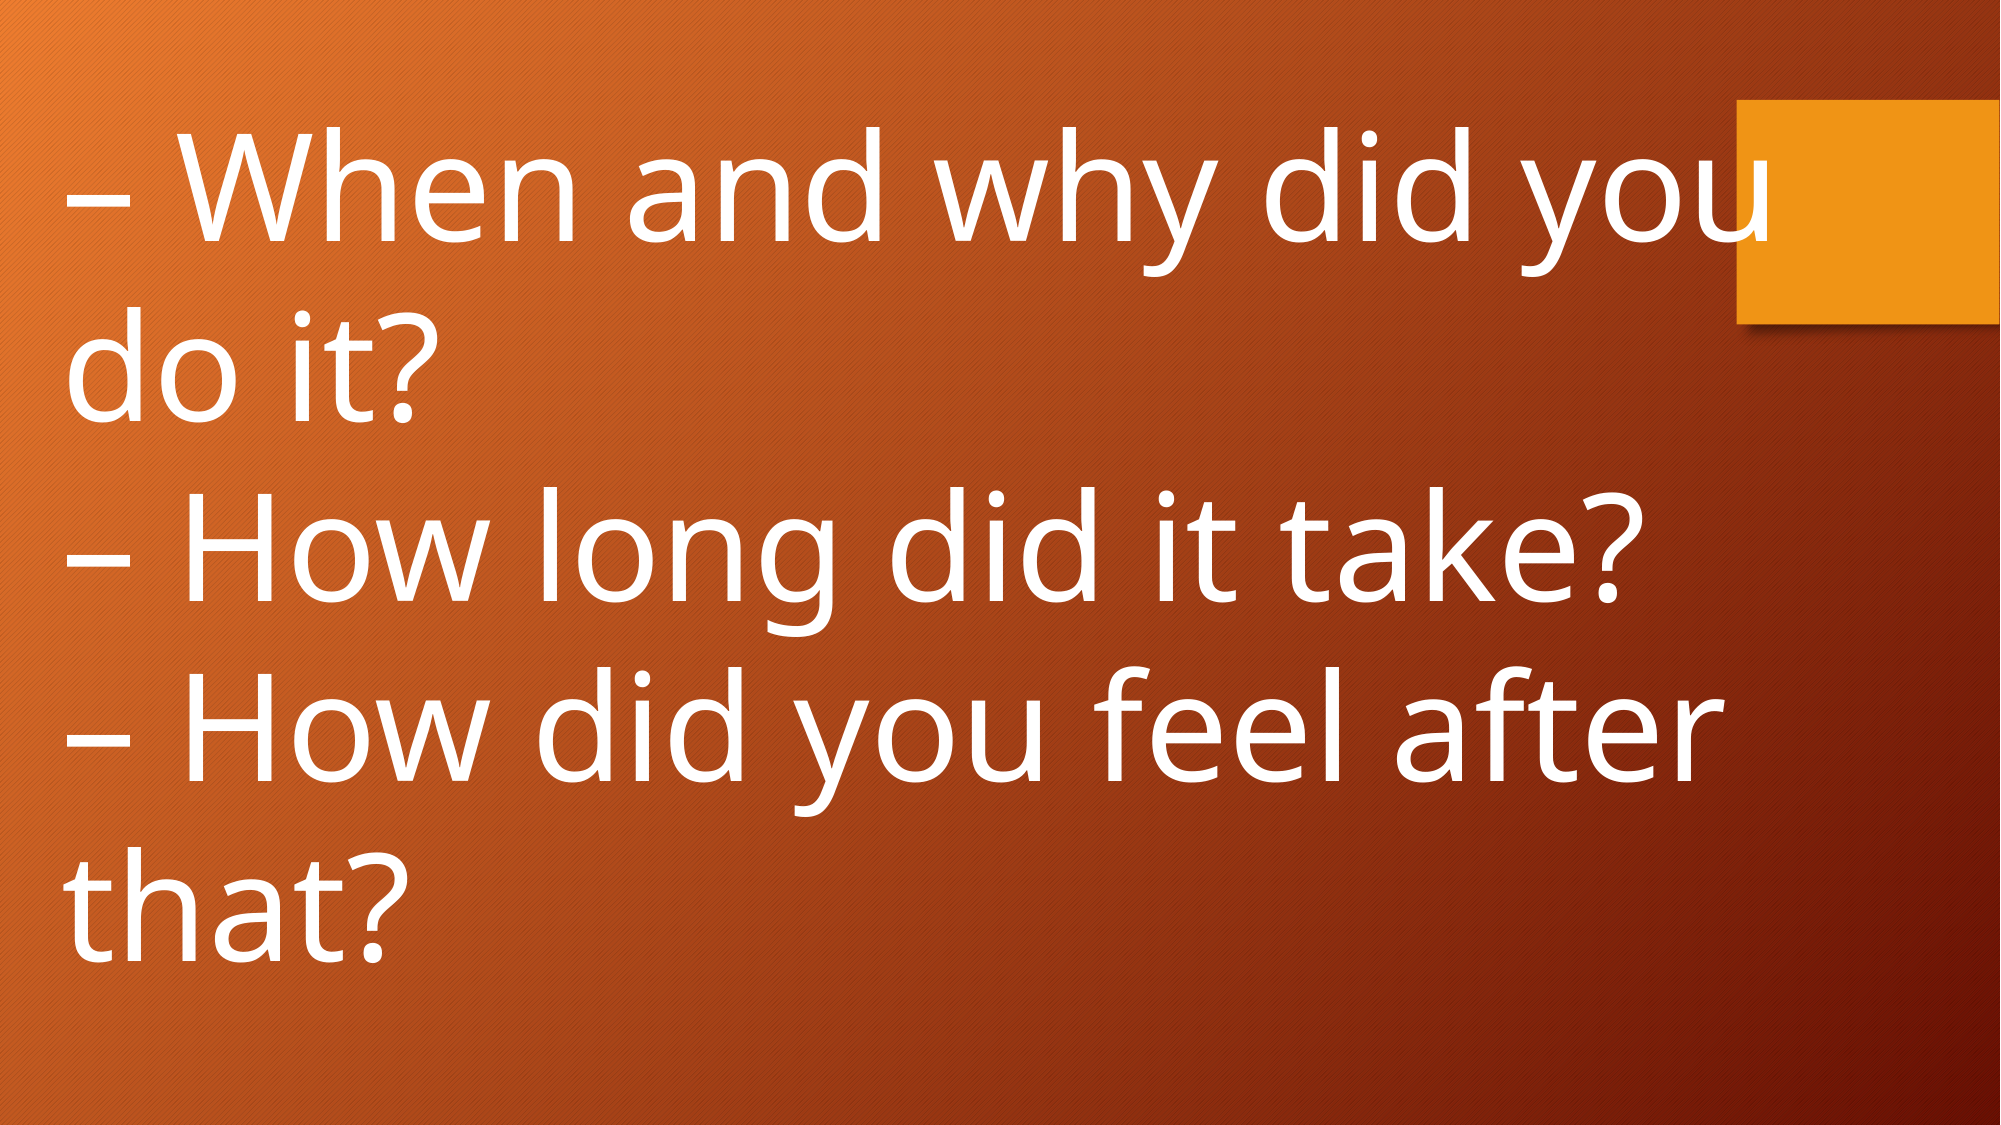

– When and why did you do it?
– How long did it take?
– How did you feel after that?